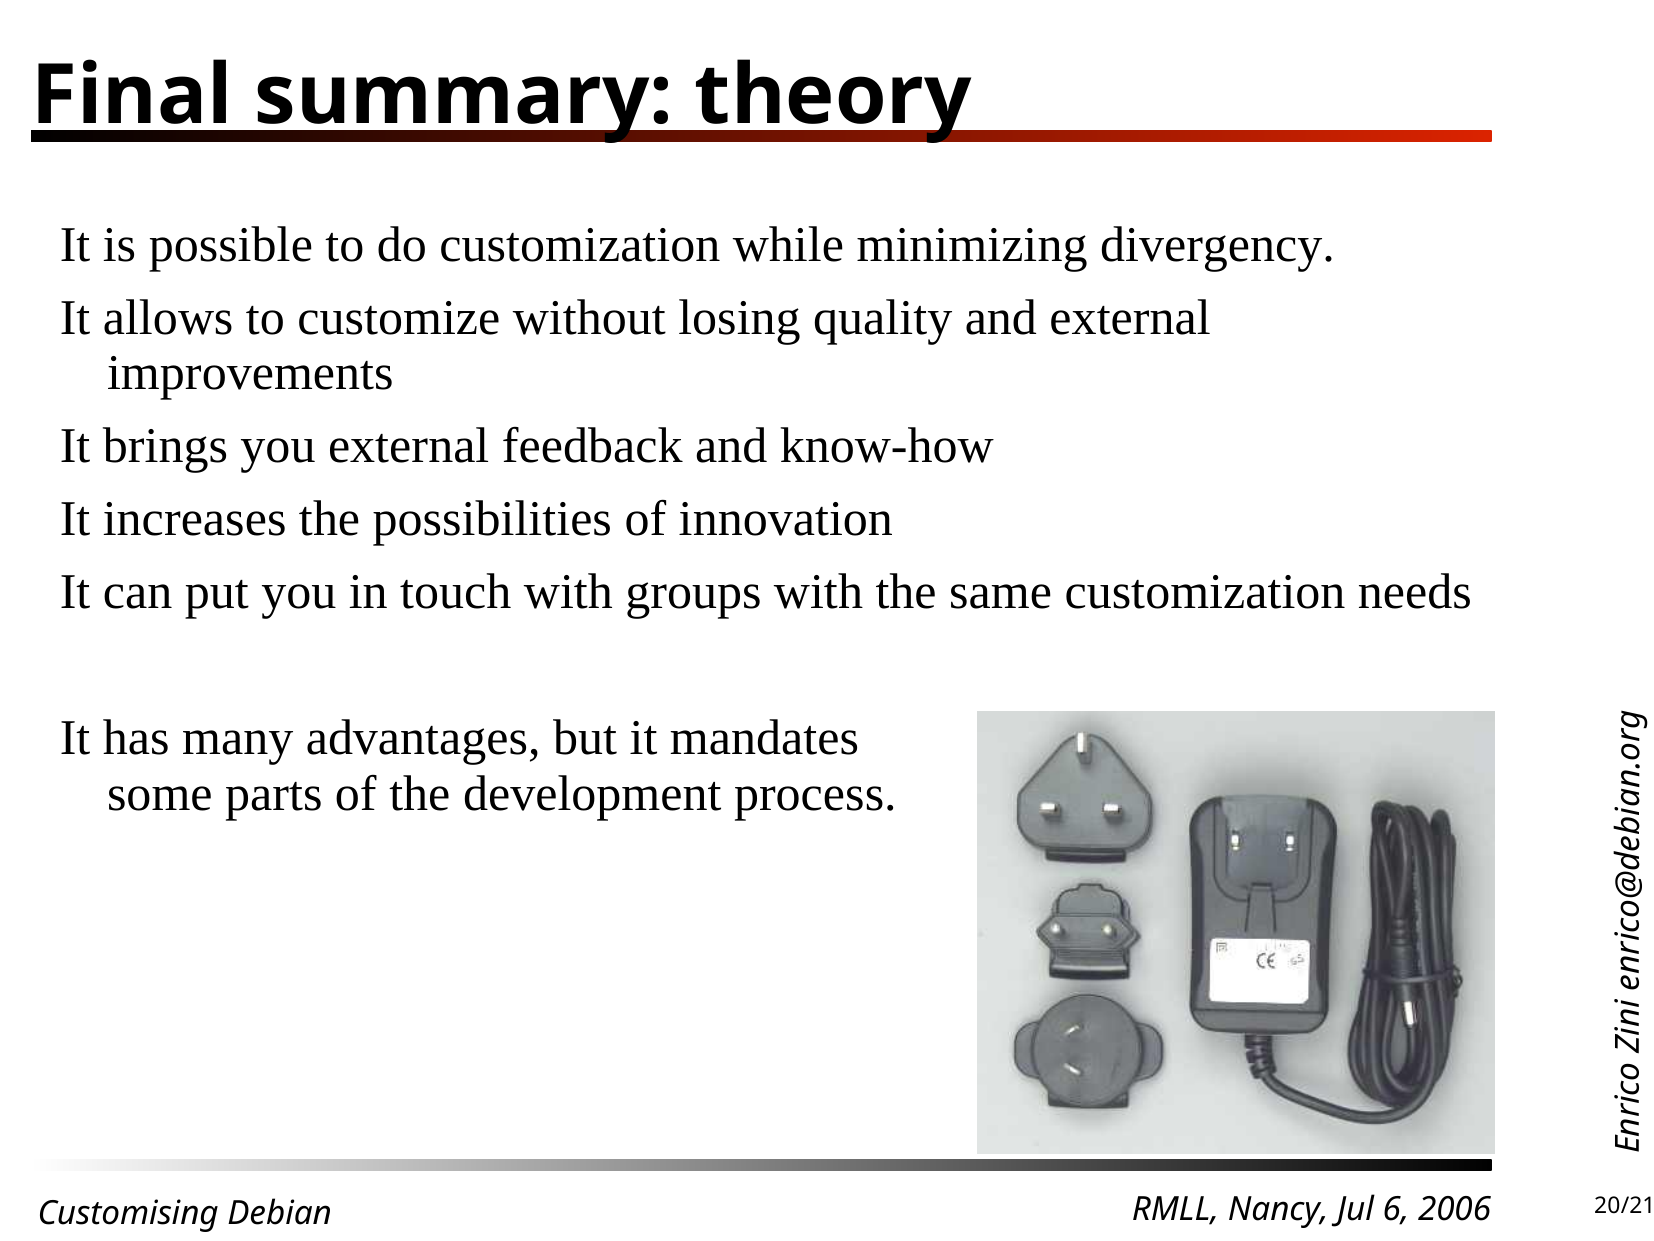

Final summary: theory
It is possible to do customization while minimizing divergency.
It allows to customize without losing quality and external improvements
It brings you external feedback and know-how
It increases the possibilities of innovation
It can put you in touch with groups with the same customization needs
It has many advantages, but it mandates some parts of the development process.